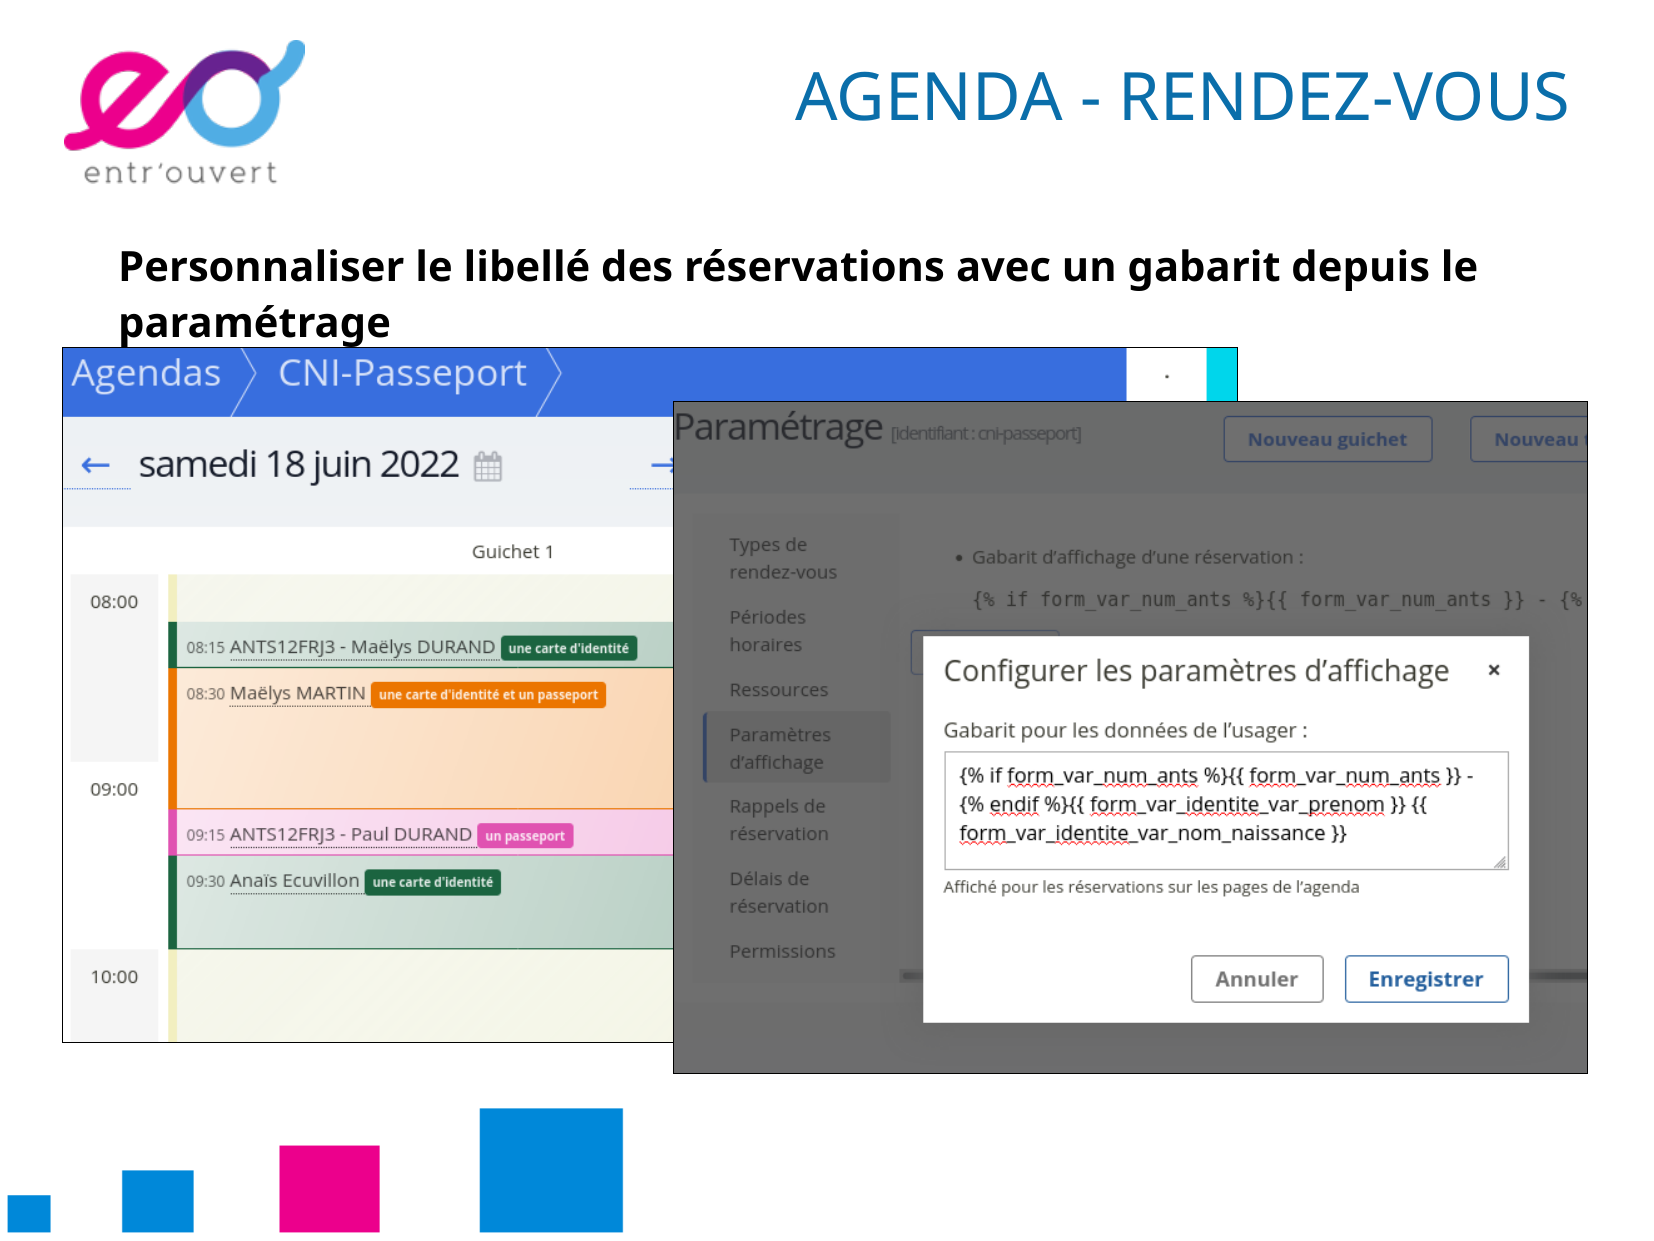

# AGENDA - Rendez-vous
Personnaliser le libellé des réservations avec un gabarit depuis le paramétrage